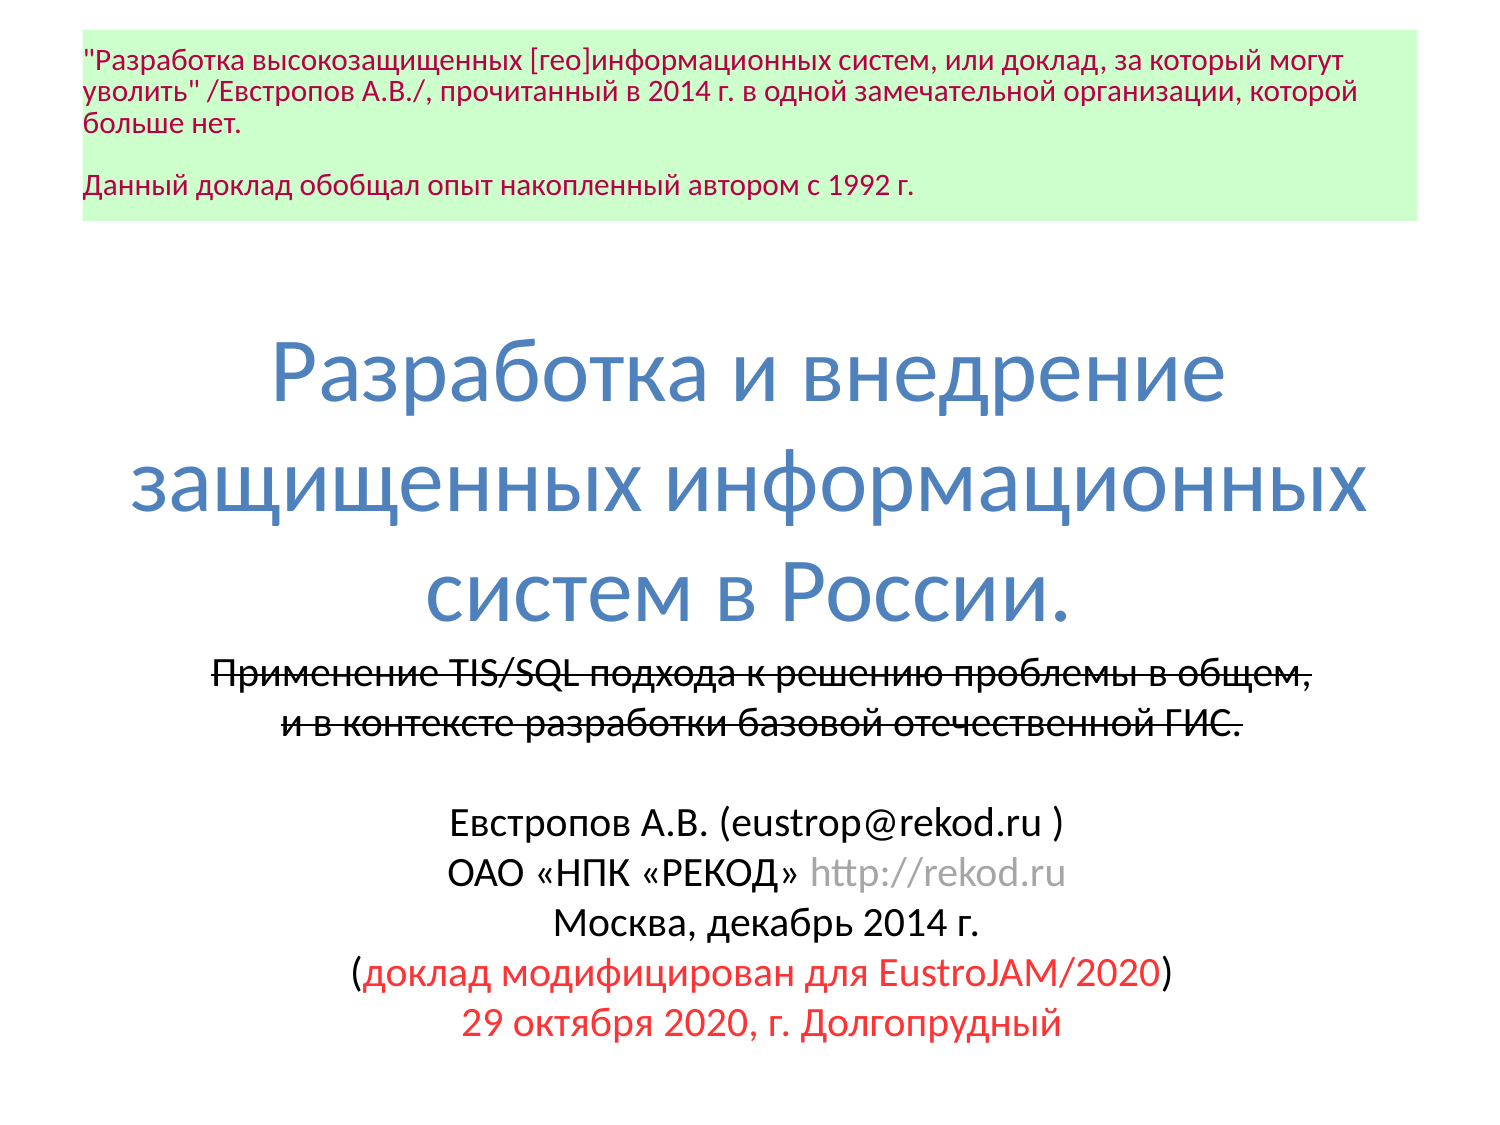

"Разработка высокозащищенных [гео]информационных систем, или доклад, за который могут уволить" /Евстропов А.В./, прочитанный в 2014 г. в одной замечательной организации, которой больше нет.
Данный доклад обобщал опыт накопленный автором с 1992 г.
# Разработка и внедрение защищенных информационных систем в России.
Применение TIS/SQL подхода к решению проблемы в общем, и в контексте разработки базовой отечественной ГИС.
Евстропов А.В. (eustrop@rekod.ru )
ОАО «НПК «РЕКОД» http://rekod.ru
 Москва, декабрь 2014 г.
(доклад модифицирован для EustroJAM/2020)
29 октября 2020, г. Долгопрудный